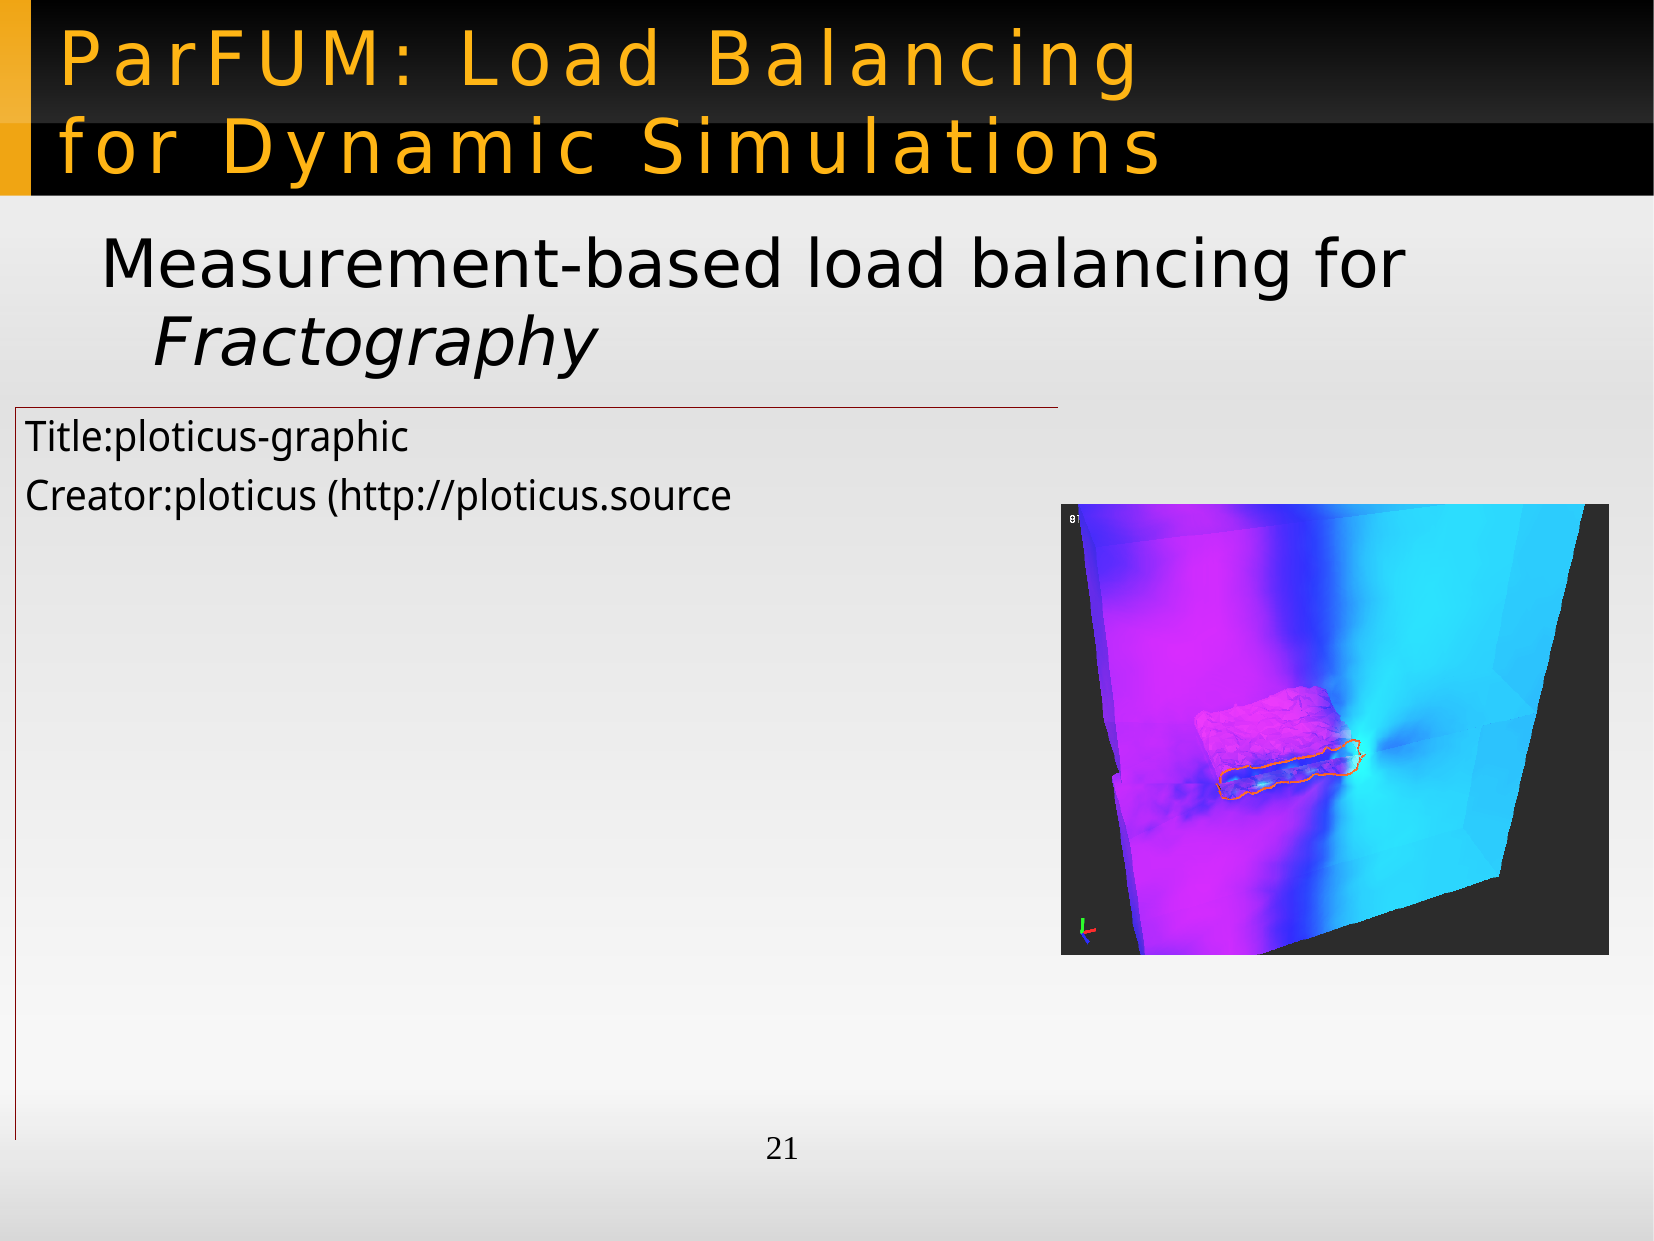

# ParFUM: Load Balancing for Dynamic Simulations
Measurement-based load balancing for Fractography
21